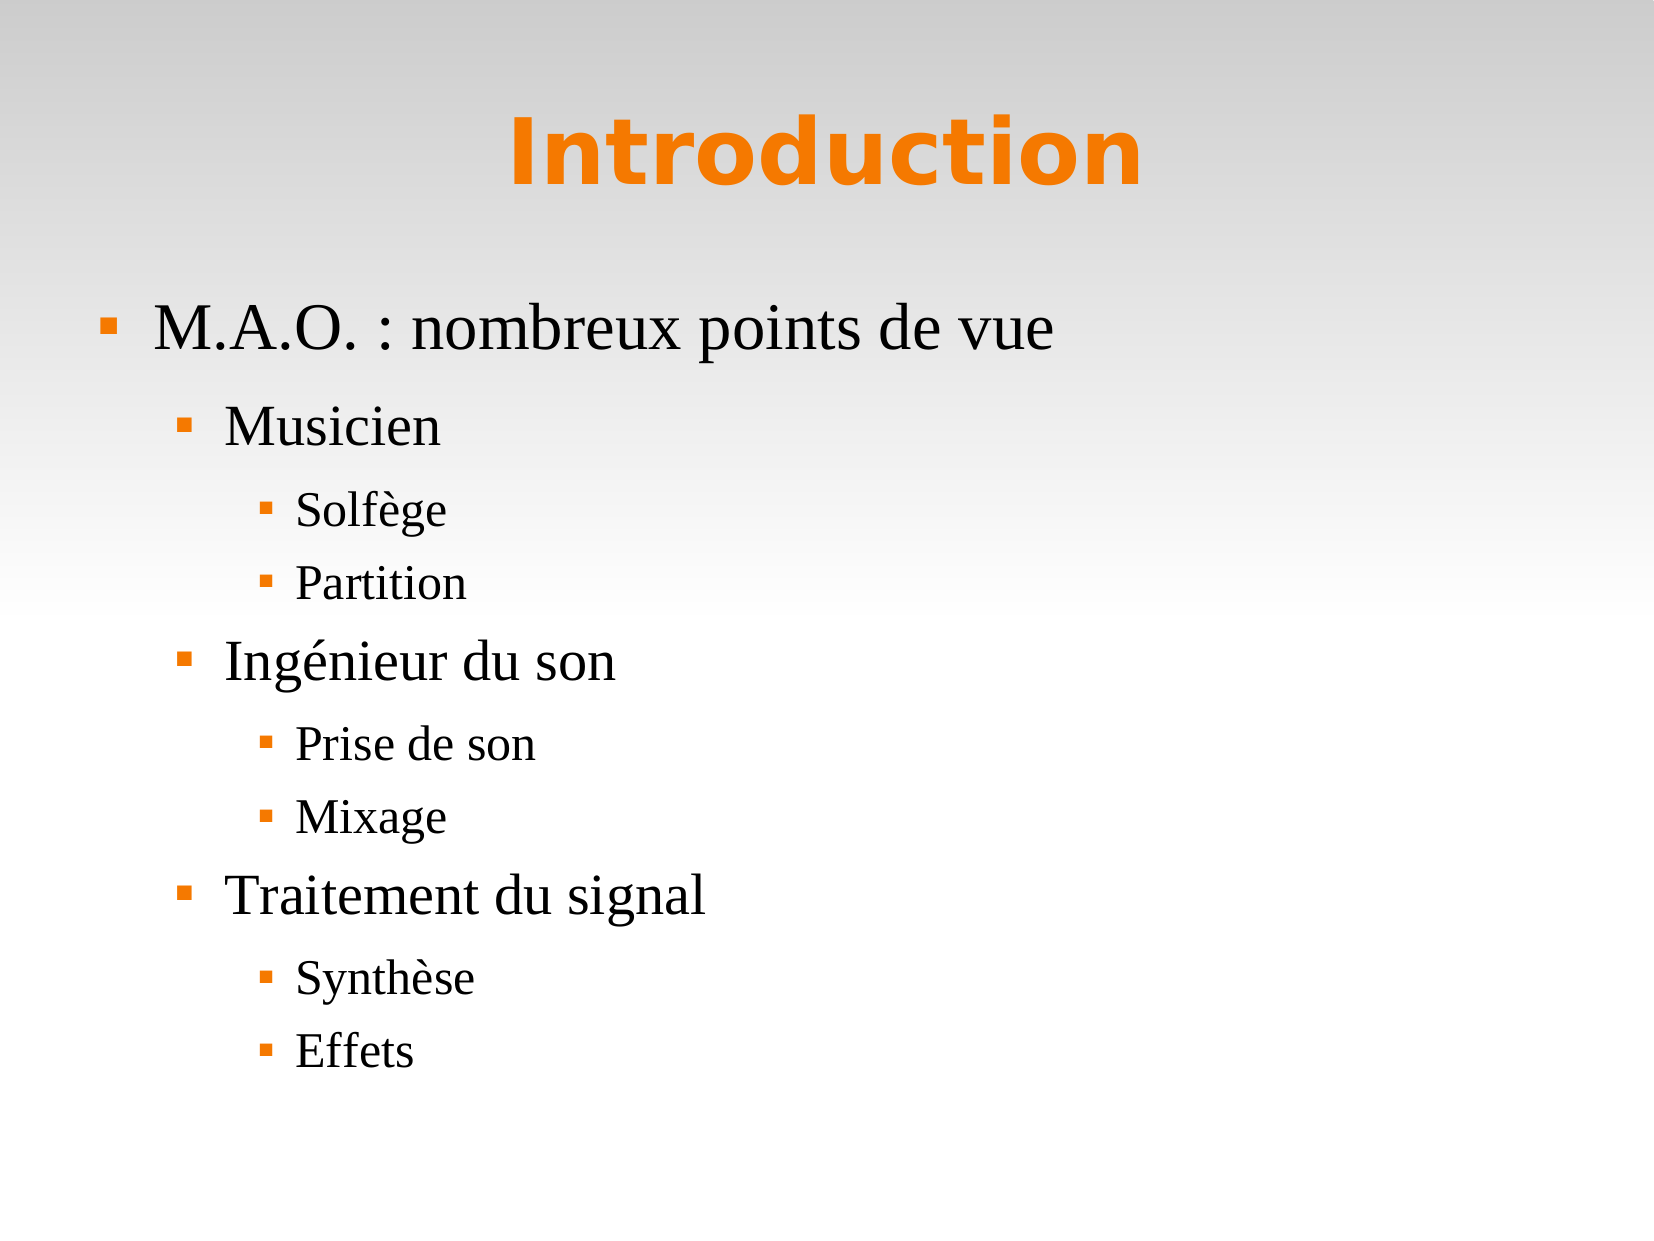

# Introduction
M.A.O. : nombreux points de vue
Musicien
Solfège
Partition
Ingénieur du son
Prise de son
Mixage
Traitement du signal
Synthèse
Effets